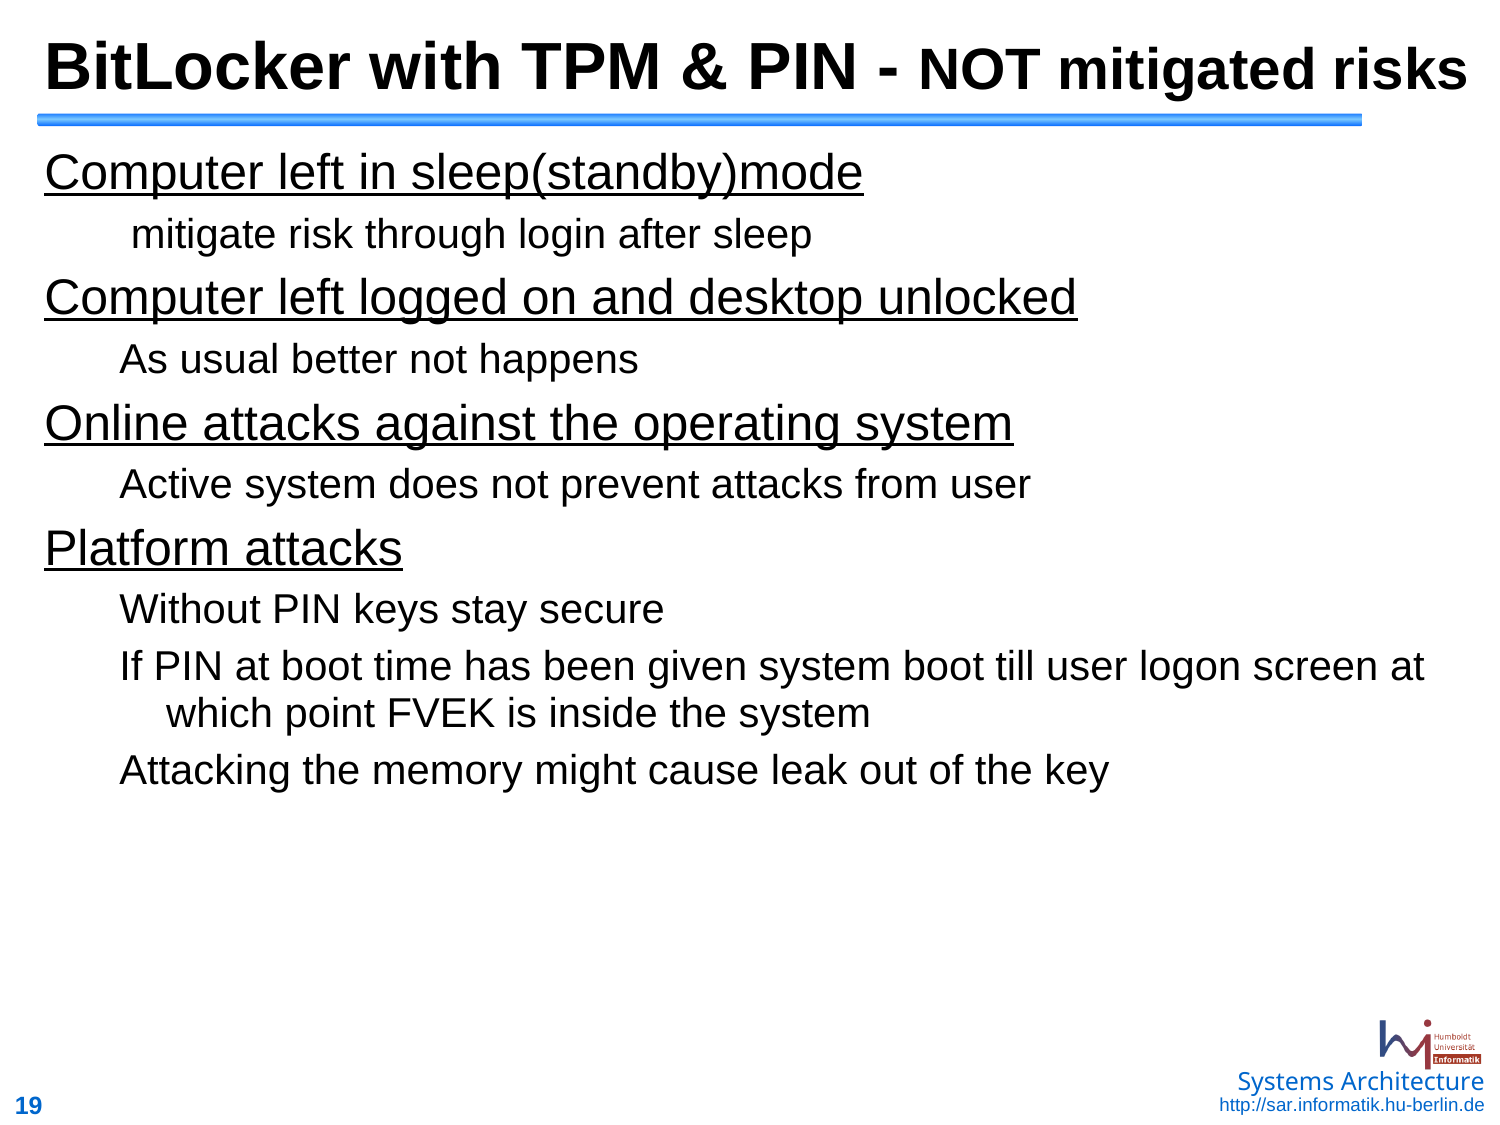

# BitLocker with TPM & PIN - NOT mitigated risks
Computer left in sleep(standby)mode
 mitigate risk through login after sleep
Computer left logged on and desktop unlocked
As usual better not happens
Online attacks against the operating system
Active system does not prevent attacks from user
Platform attacks
Without PIN keys stay secure
If PIN at boot time has been given system boot till user logon screen at which point FVEK is inside the system
Attacking the memory might cause leak out of the key